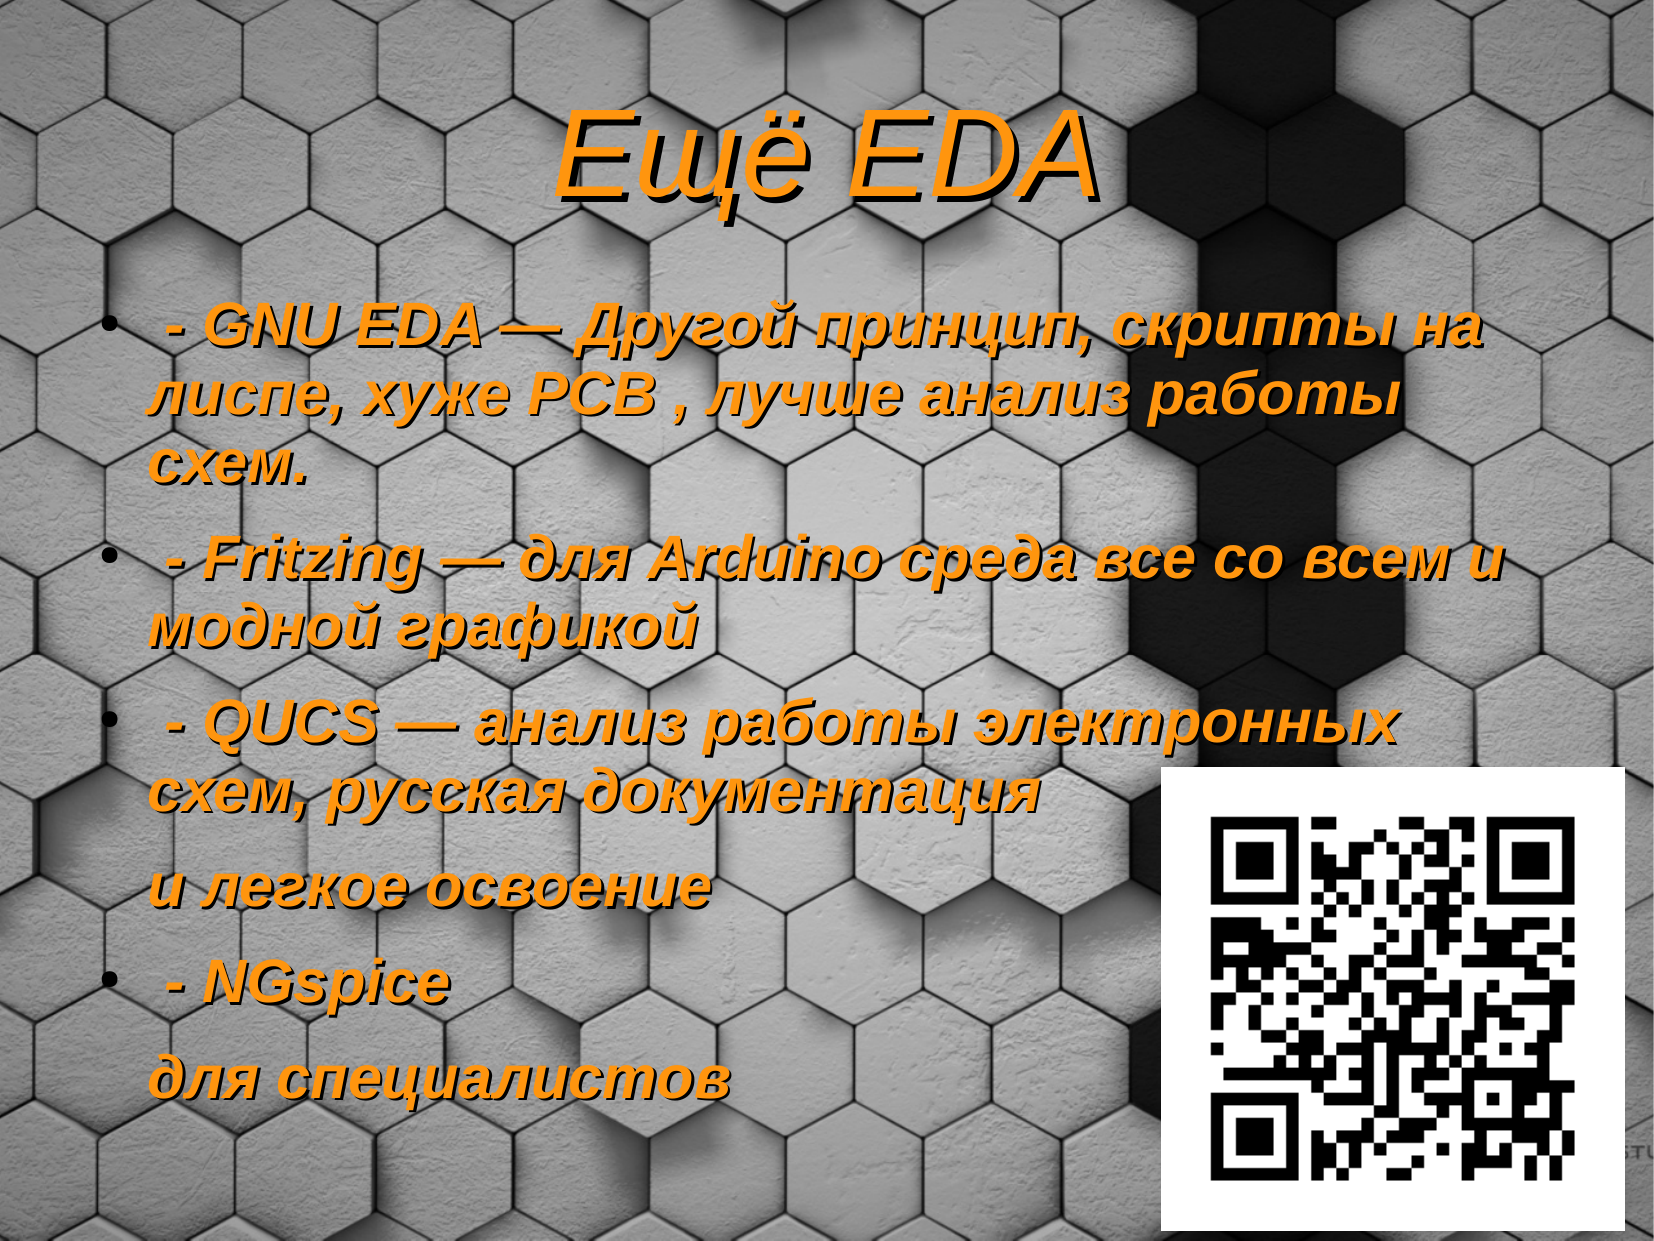

# Ещё EDA
 - GNU EDA — Другой принцип, скрипты на лиспе, хуже PCB , лучше анализ работы схем.
 - Fritzing — для Arduino среда все со всем и модной графикой
 - QUCS — анализ работы электронных схем, русская документация
и легкое освоение
 - NGspice
для специалистов